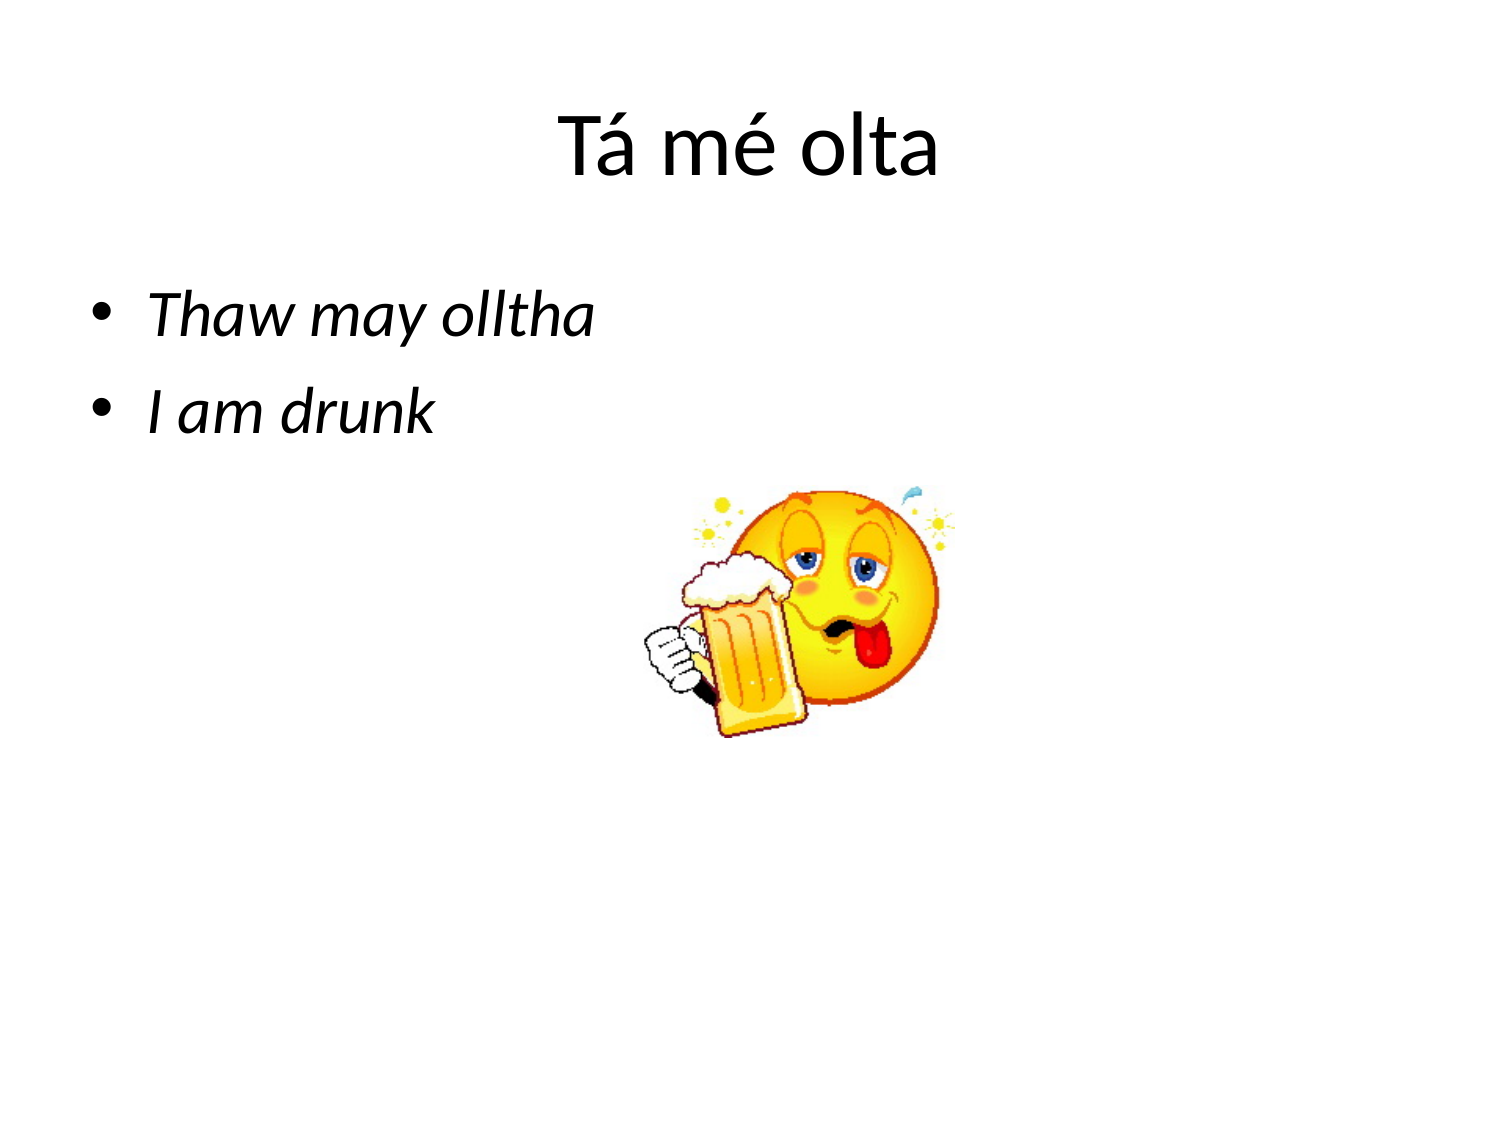

# Tá mé olta
Thaw may olltha
I am drunk